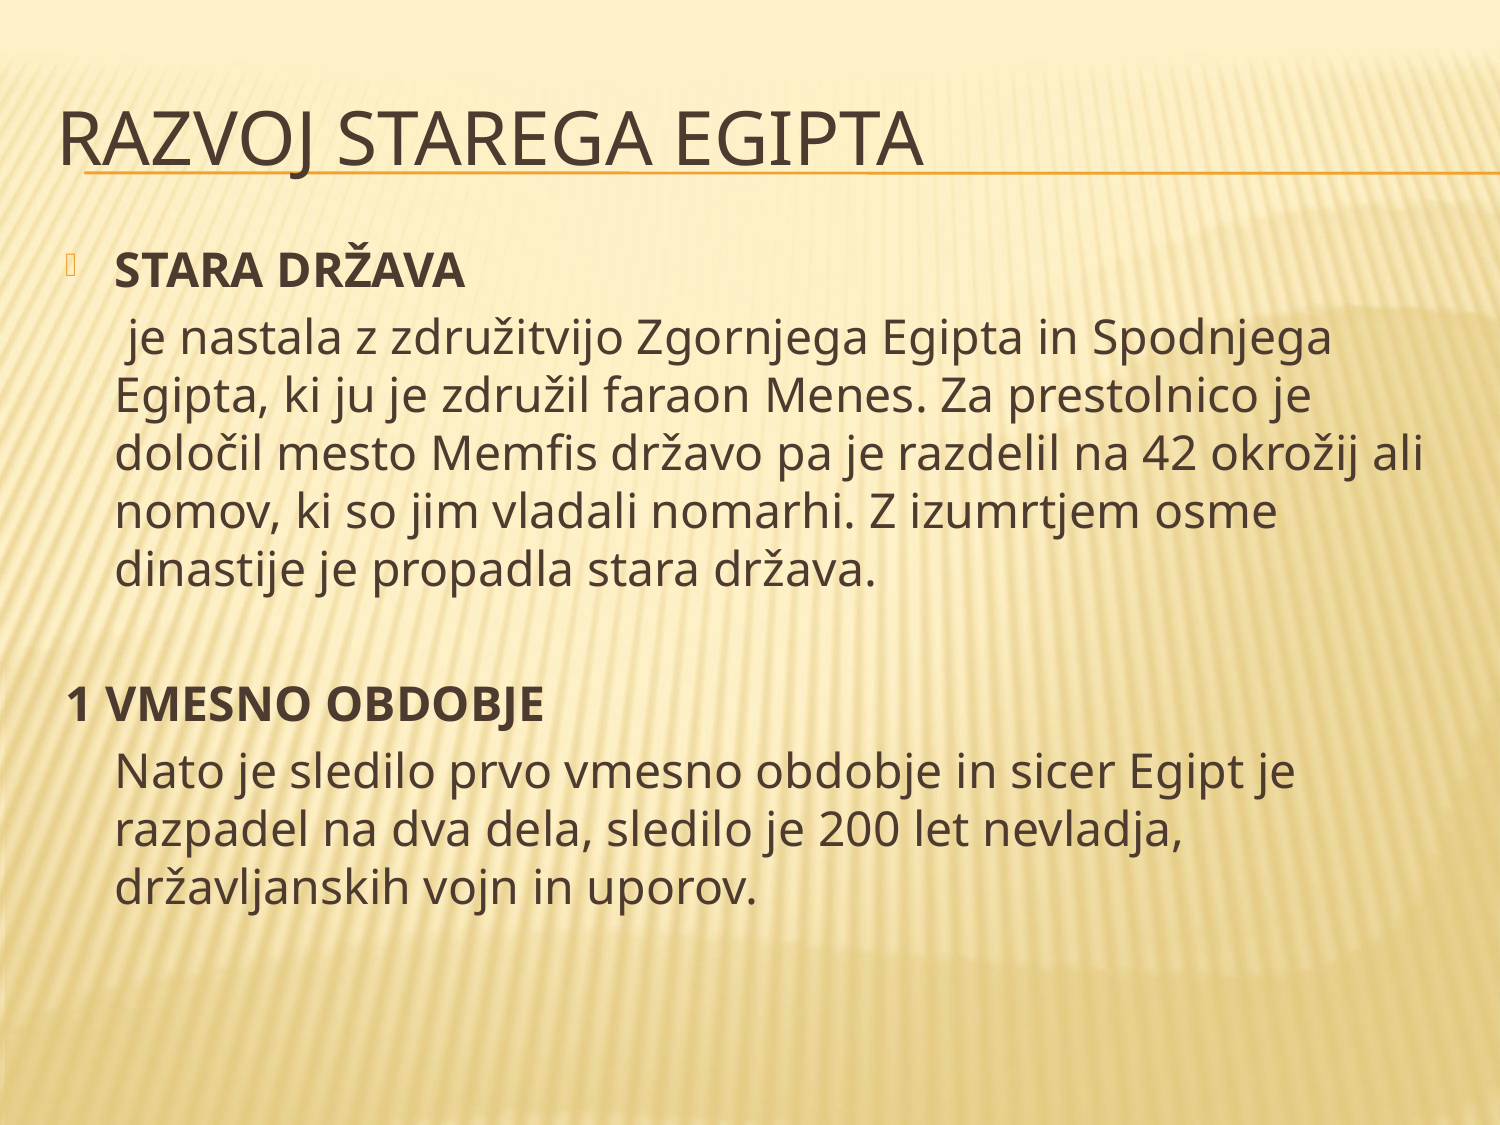

# Razvoj starega egipta
STARA DRŽAVA
 je nastala z združitvijo Zgornjega Egipta in Spodnjega Egipta, ki ju je združil faraon Menes. Za prestolnico je določil mesto Memfis državo pa je razdelil na 42 okrožij ali nomov, ki so jim vladali nomarhi. Z izumrtjem osme dinastije je propadla stara država.
1 VMESNO OBDOBJE
 Nato je sledilo prvo vmesno obdobje in sicer Egipt je razpadel na dva dela, sledilo je 200 let nevladja, državljanskih vojn in uporov.